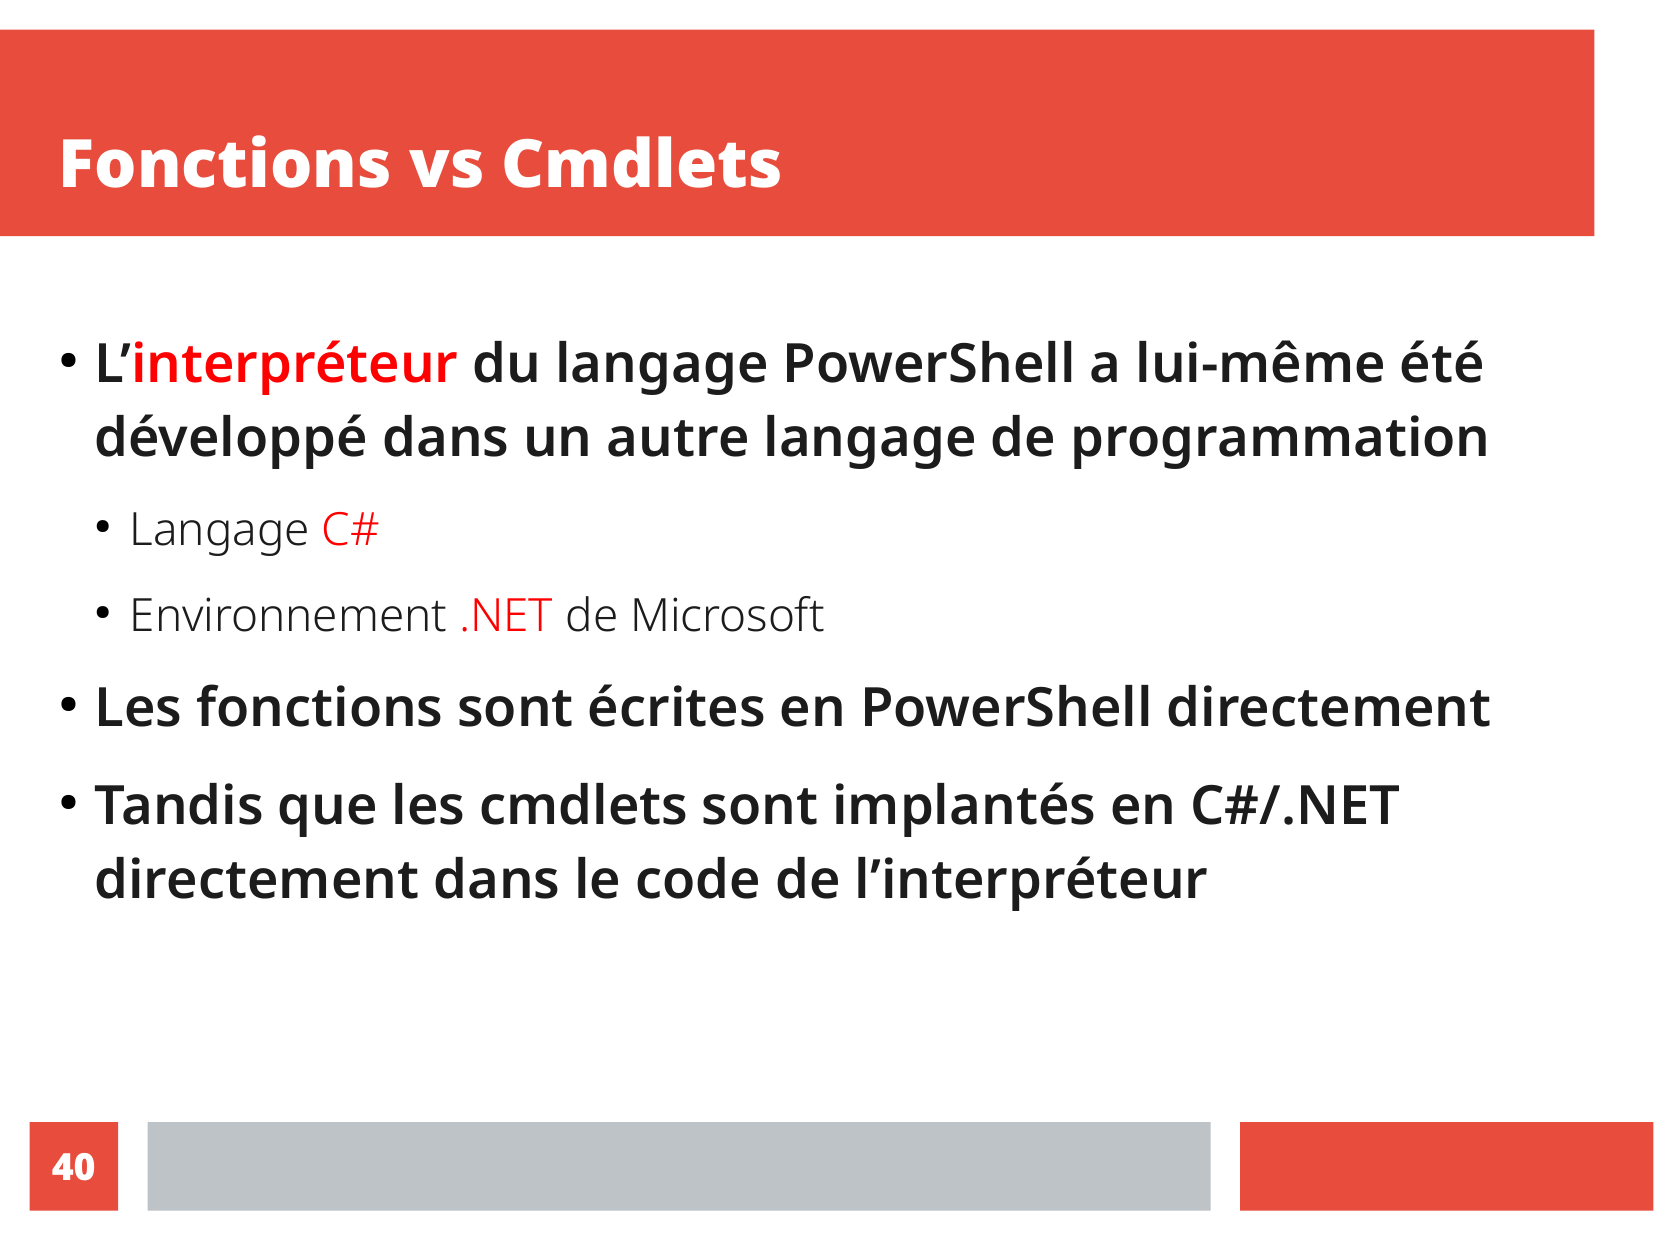

# Fonctions vs Cmdlets
L’interpréteur du langage PowerShell a lui-même été développé dans un autre langage de programmation
Langage C#
Environnement .NET de Microsoft
Les fonctions sont écrites en PowerShell directement
Tandis que les cmdlets sont implantés en C#/.NET directement dans le code de l’interpréteur
40